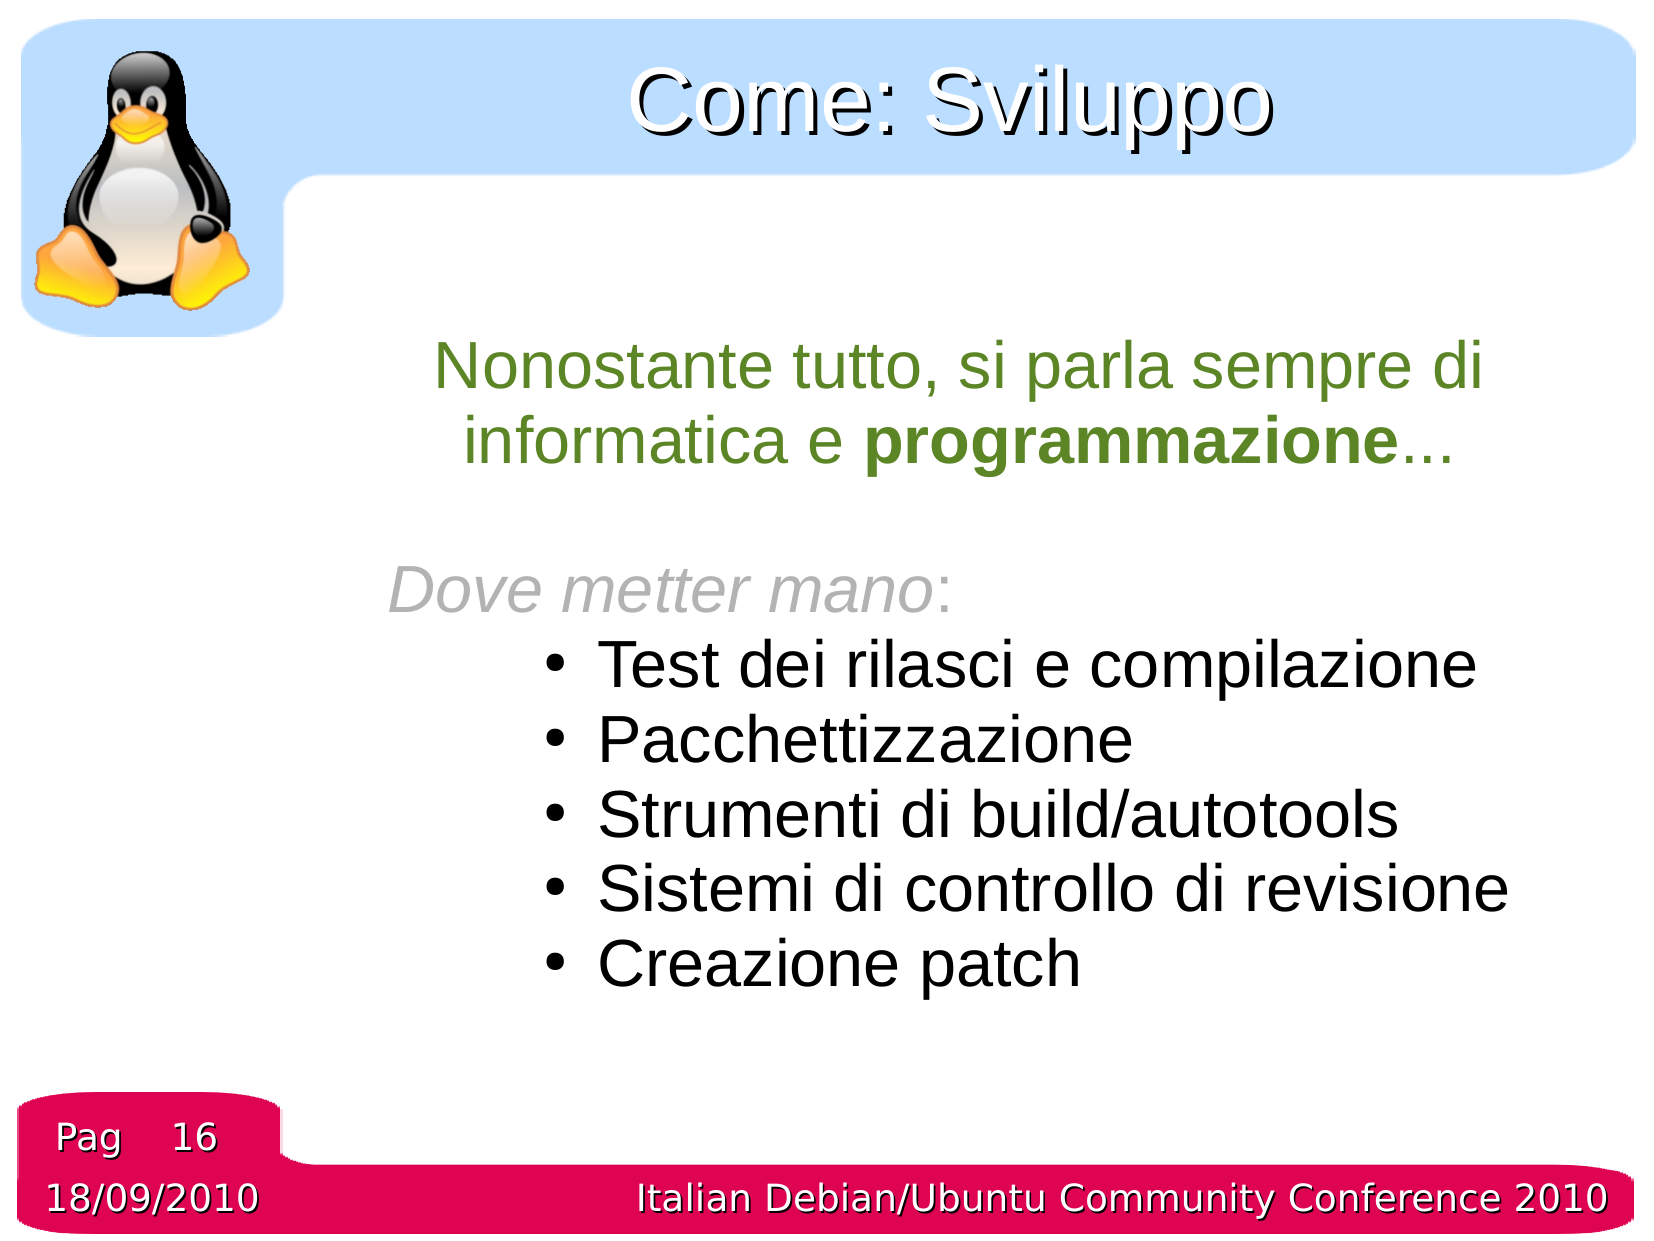

# Come: Sviluppo
Nonostante tutto, si parla sempre di informatica e programmazione...
	 Dove metter mano:
 Test dei rilasci e compilazione
 Pacchettizzazione
 Strumenti di build/autotools
 Sistemi di controllo di revisione
 Creazione patch
Pag
Italian Debian/Ubuntu Community Conference 2010
18/09/2010